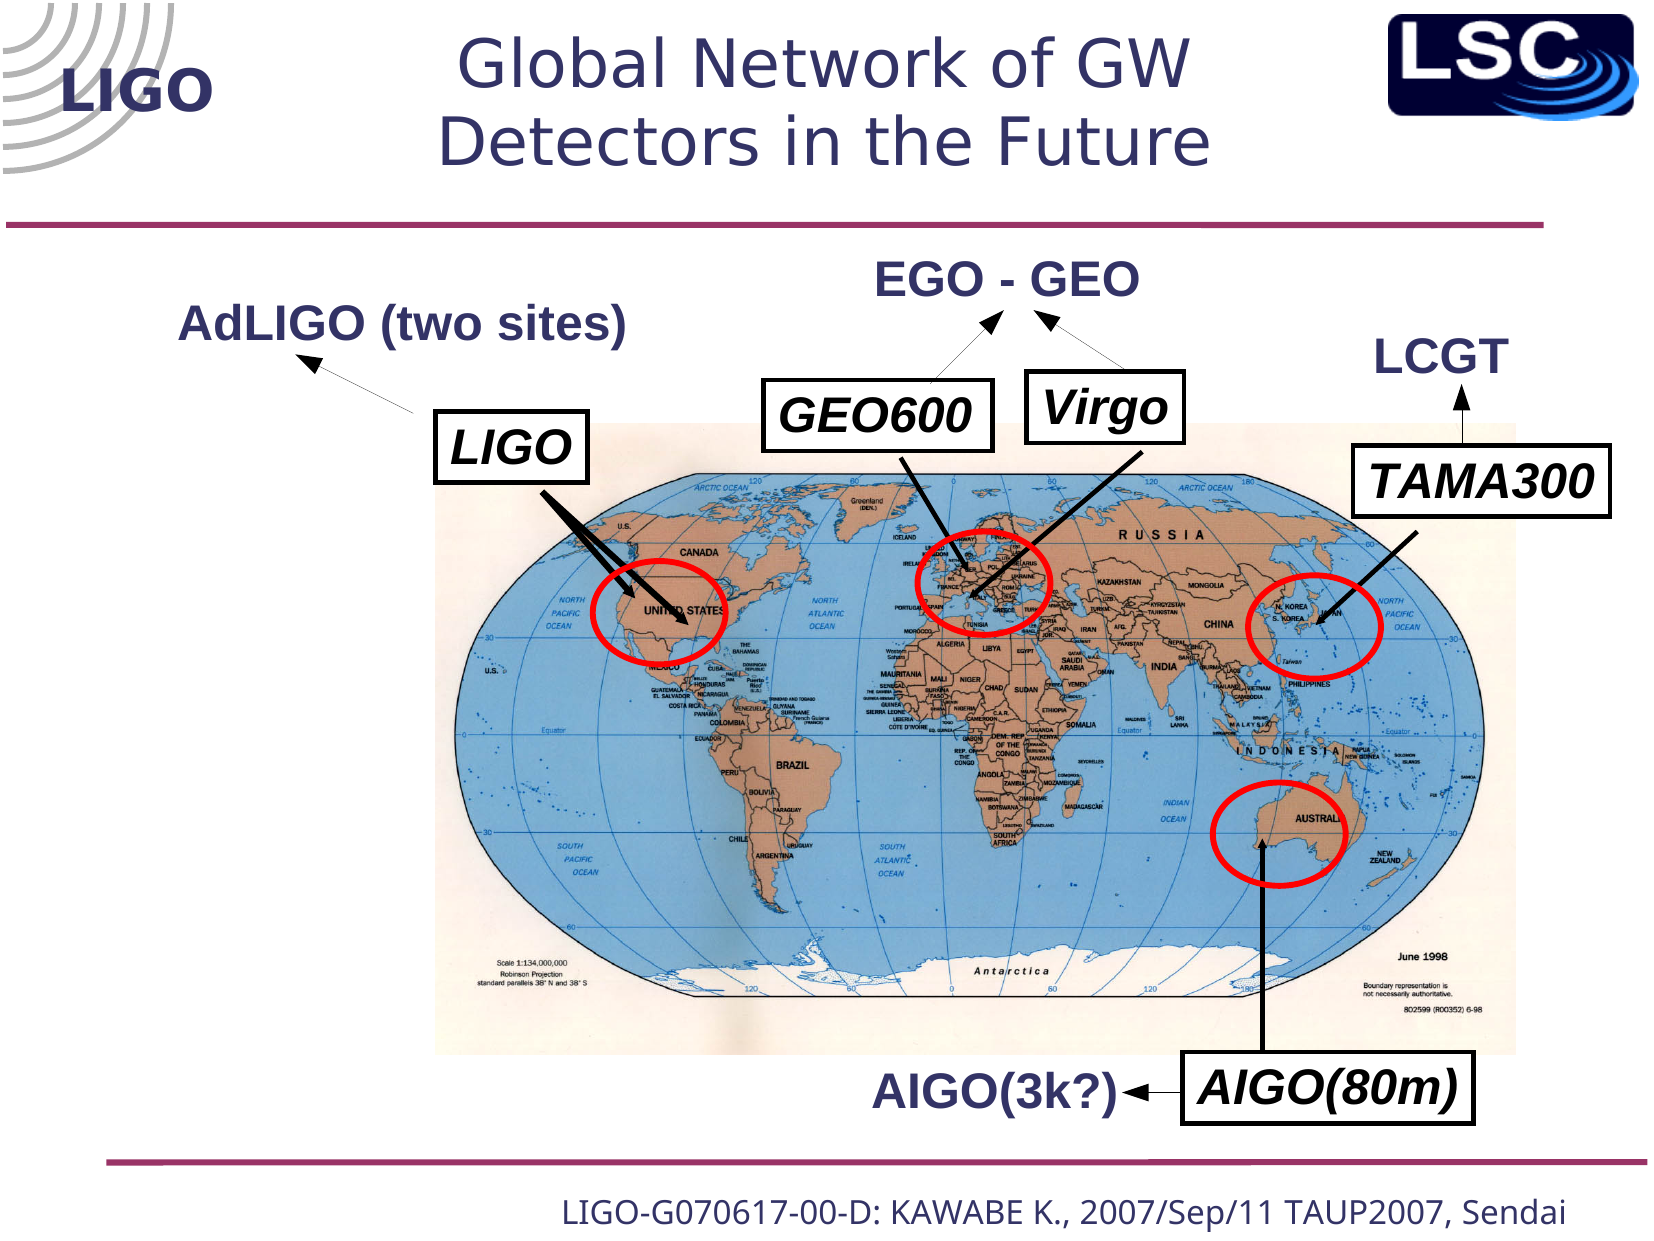

# Global Network of GW Detectors in the Future
EGO - GEO
AdLIGO (two sites)
LCGT
Virgo
GEO600
LIGO
TAMA300
AIGO(80m)
AIGO(3k?)